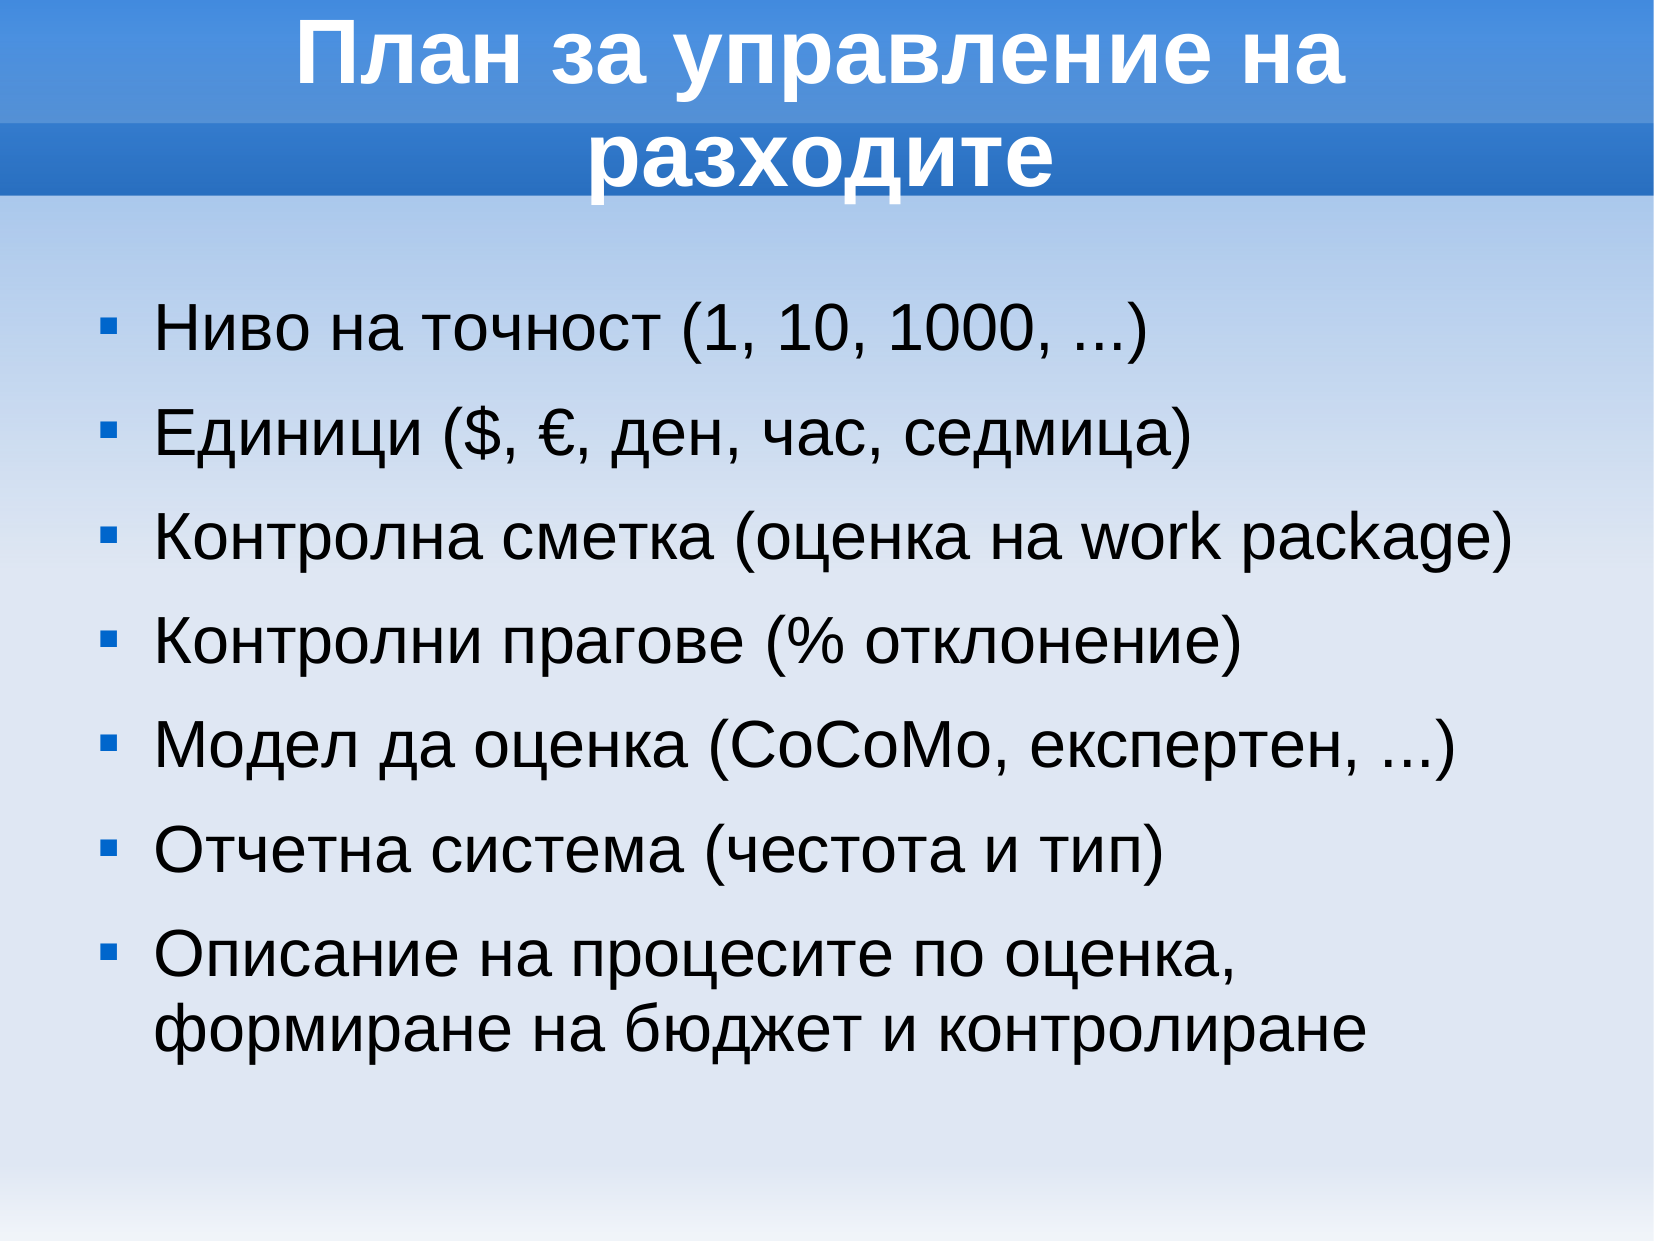

# План за управление на разходите
Ниво на точност (1, 10, 1000, ...)
Единици ($, €, ден, час, седмица)
Контролна сметка (оценка на work package)
Контролни прагове (% отклонение)
Модел да оценка (CoCoMo, експертен, ...)
Отчетна система (честота и тип)
Описание на процесите по оценка, формиране на бюджет и контролиране